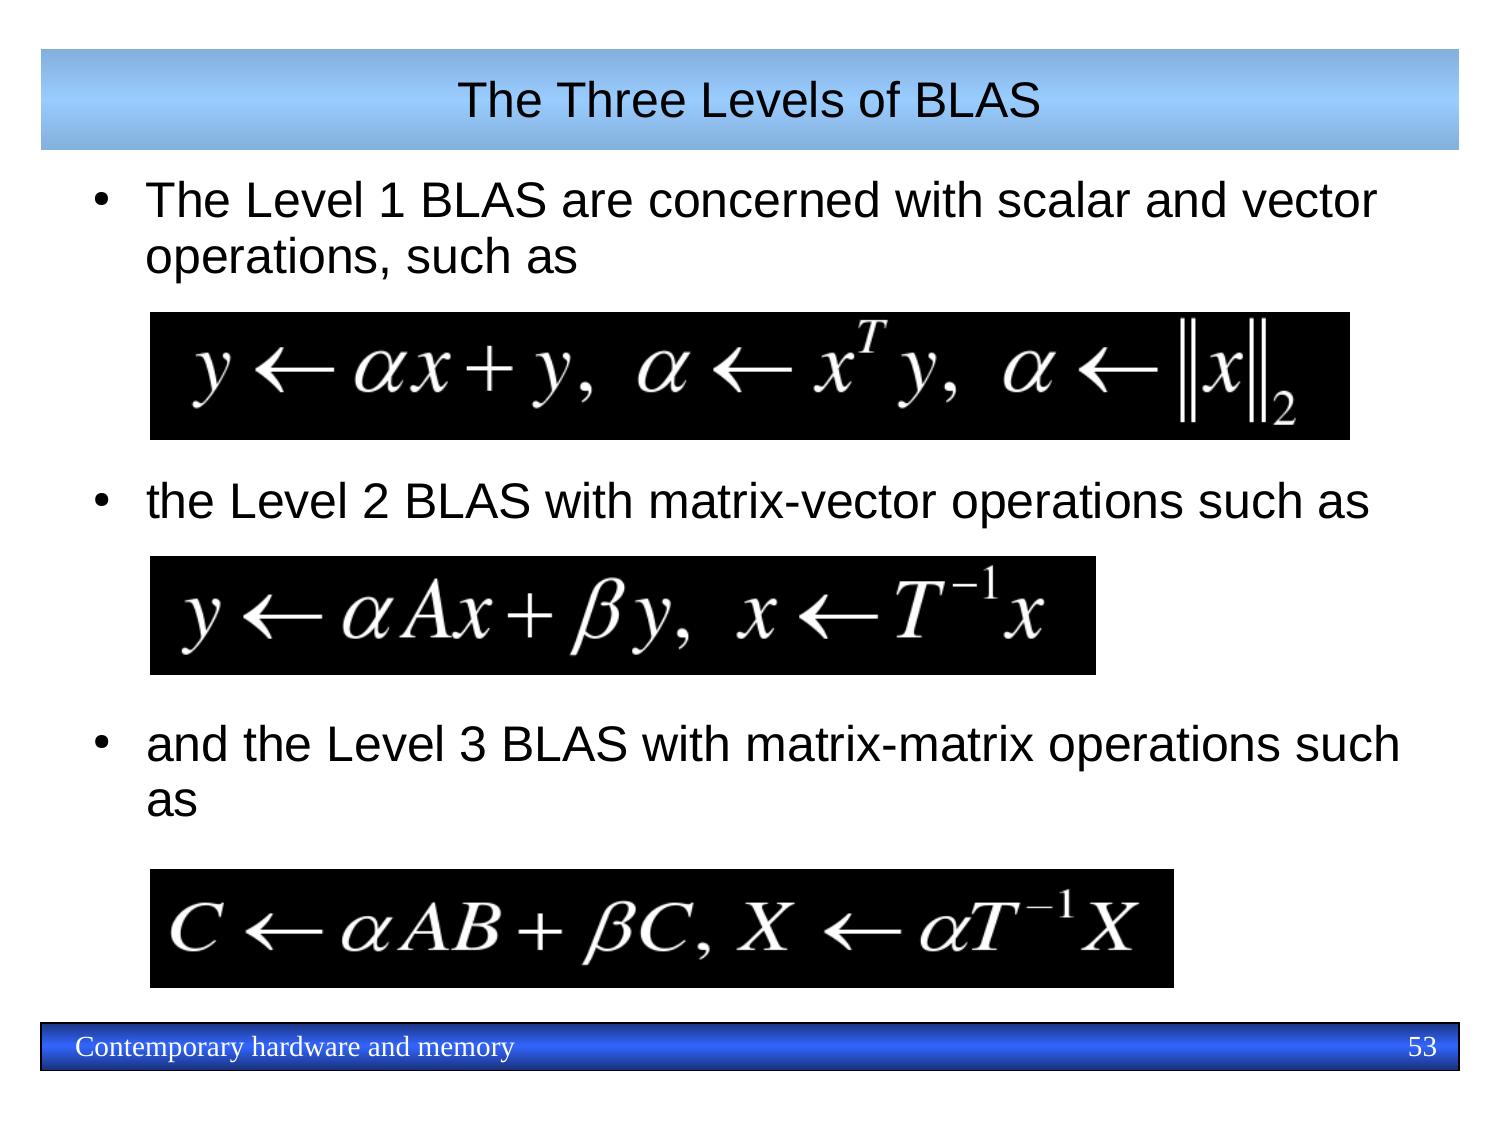

# The Three Levels of BLAS
The Level 1 BLAS are concerned with scalar and vector operations, such as
the Level 2 BLAS with matrix-vector operations such as
and the Level 3 BLAS with matrix-matrix operations such as
Contemporary hardware and memory
53